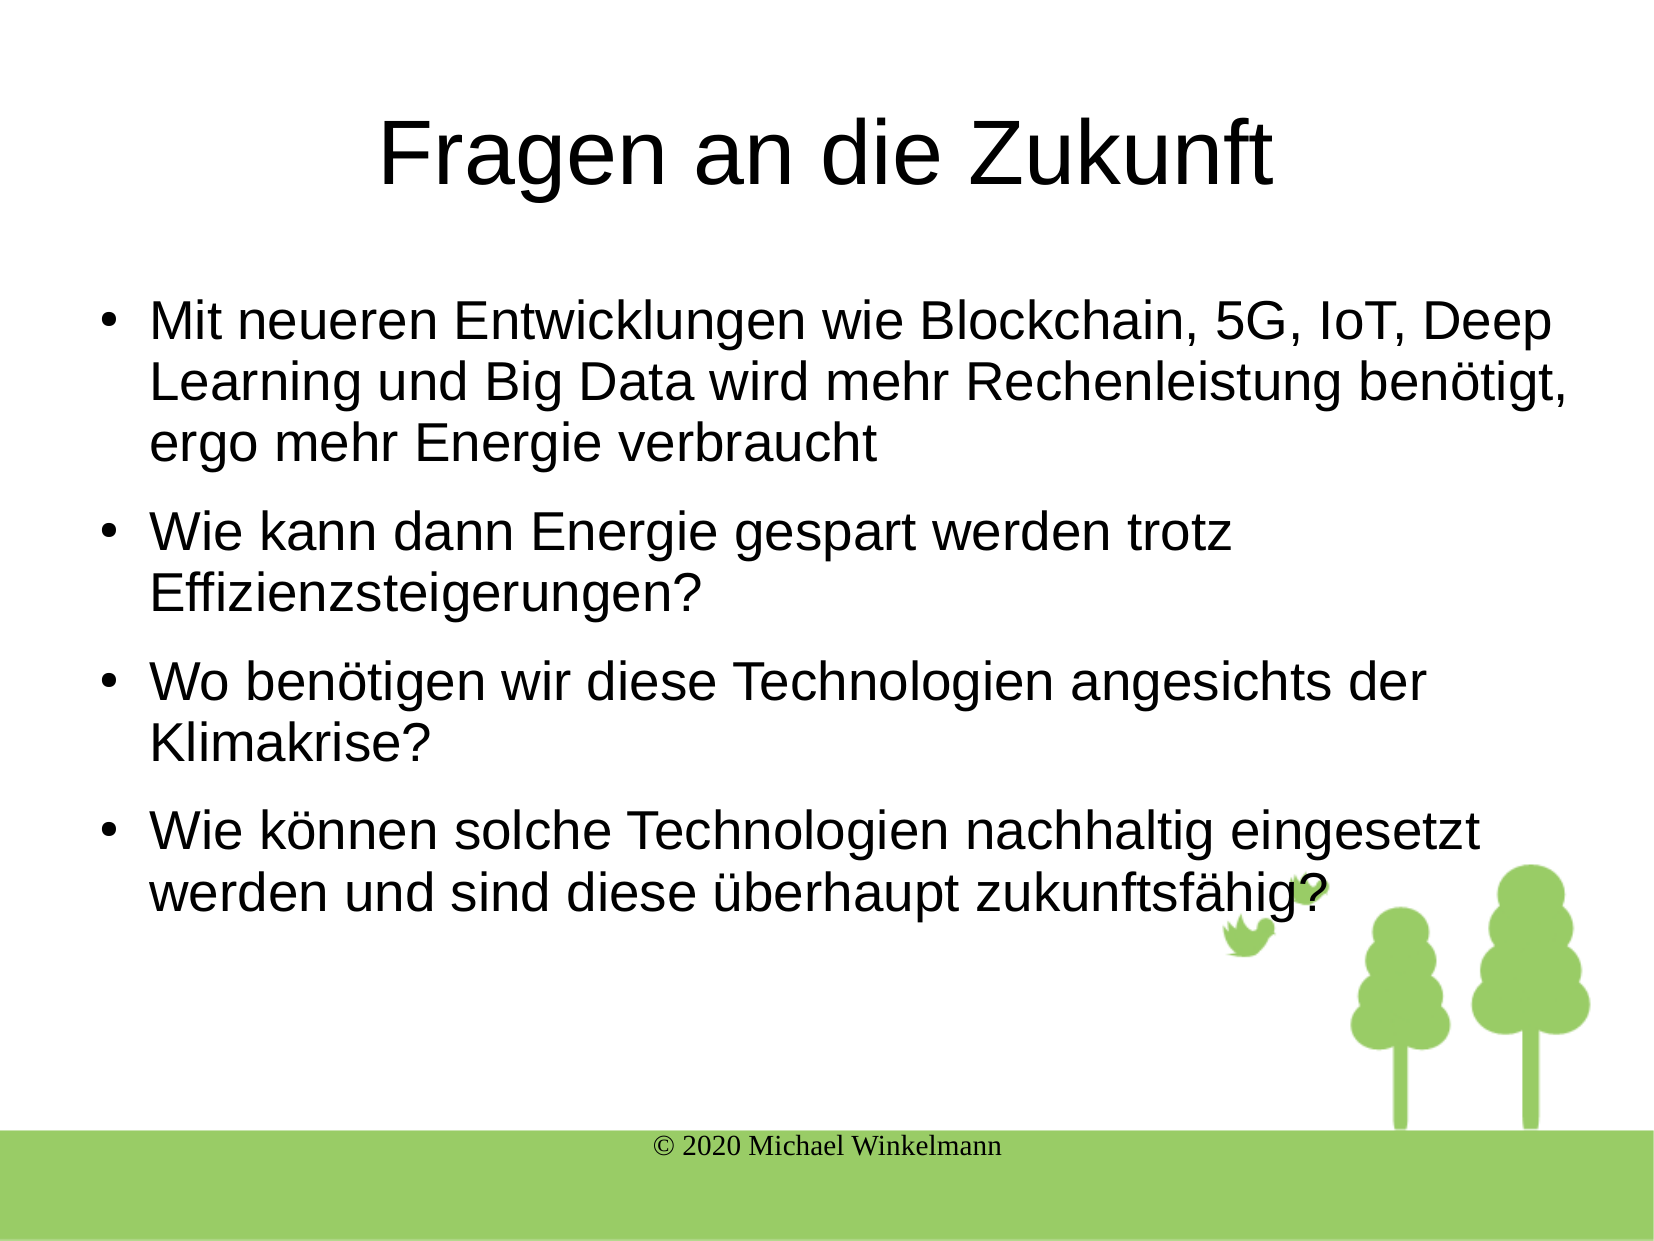

# Fragen an die Zukunft
Mit neueren Entwicklungen wie Blockchain, 5G, IoT, Deep Learning und Big Data wird mehr Rechenleistung benötigt, ergo mehr Energie verbraucht
Wie kann dann Energie gespart werden trotz Effizienzsteigerungen?
Wo benötigen wir diese Technologien angesichts der Klimakrise?
Wie können solche Technologien nachhaltig eingesetzt werden und sind diese überhaupt zukunftsfähig?